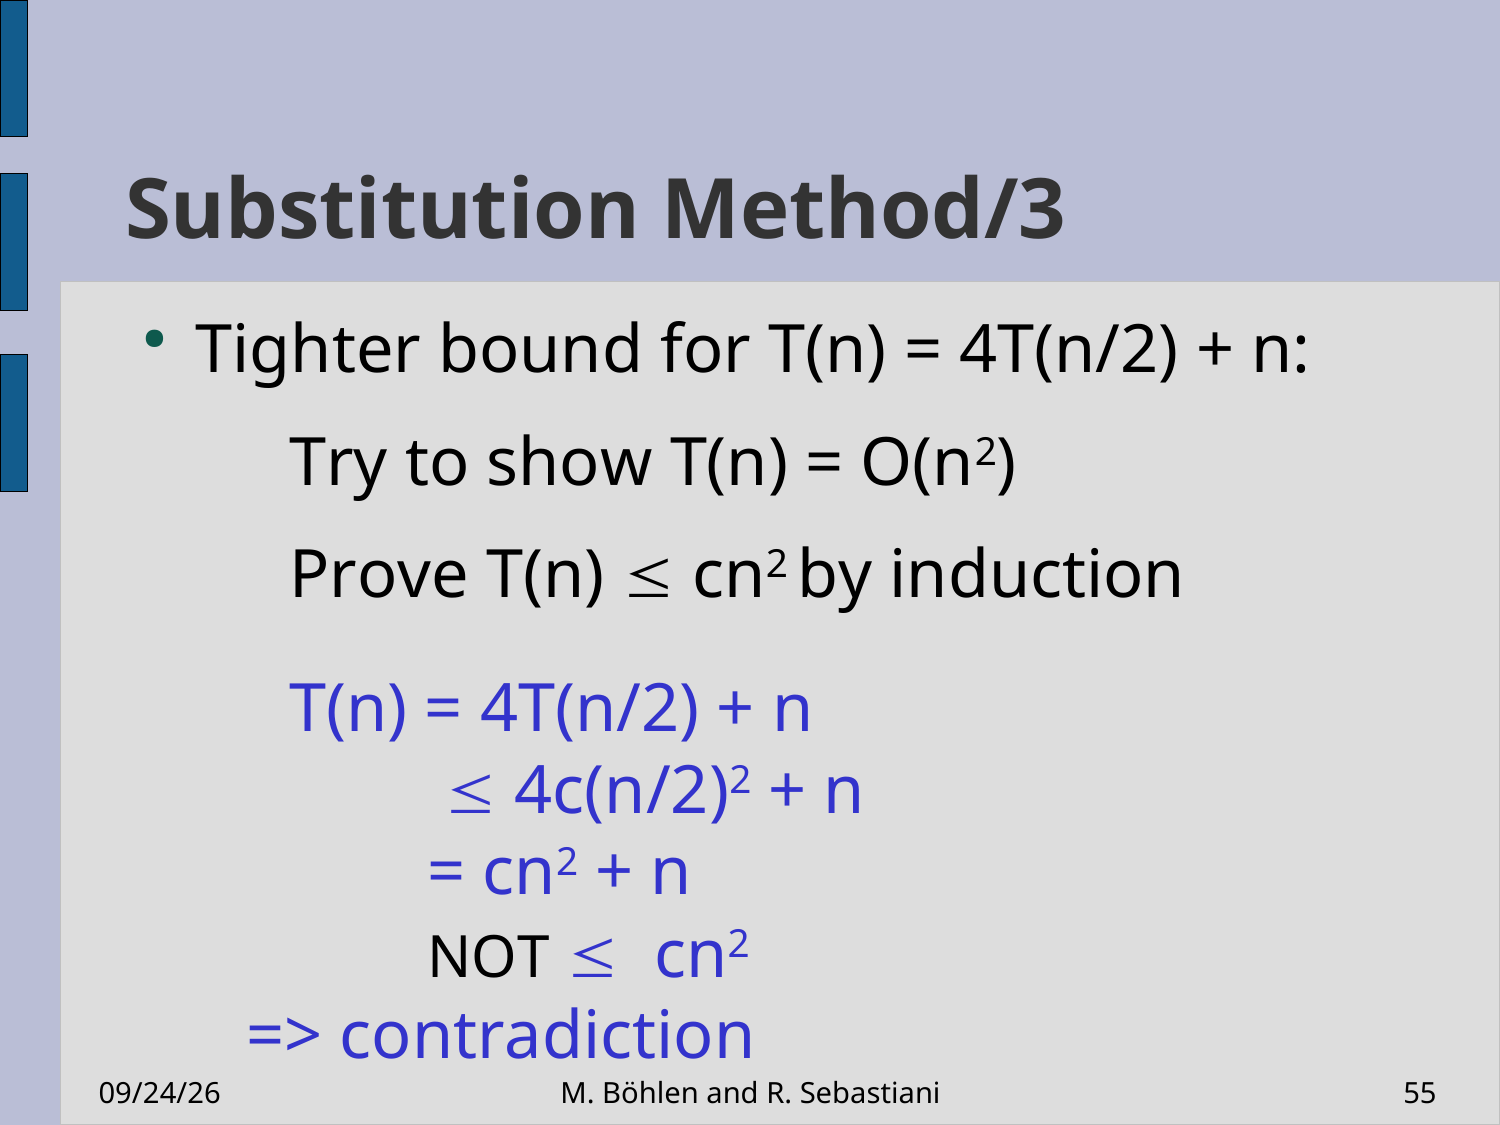

# Substitution Method/3
Tighter bound for T(n) = 4T(n/2) + n:
		Try to show T(n) = O(n2)
		Prove T(n)  cn2 by induction
		T(n) = 4T(n/2) + n
		  4c(n/2)2 + n
		 = cn2 + n
		 NOT  cn2
 => contradiction
M. Böhlen and R. Sebastiani
55